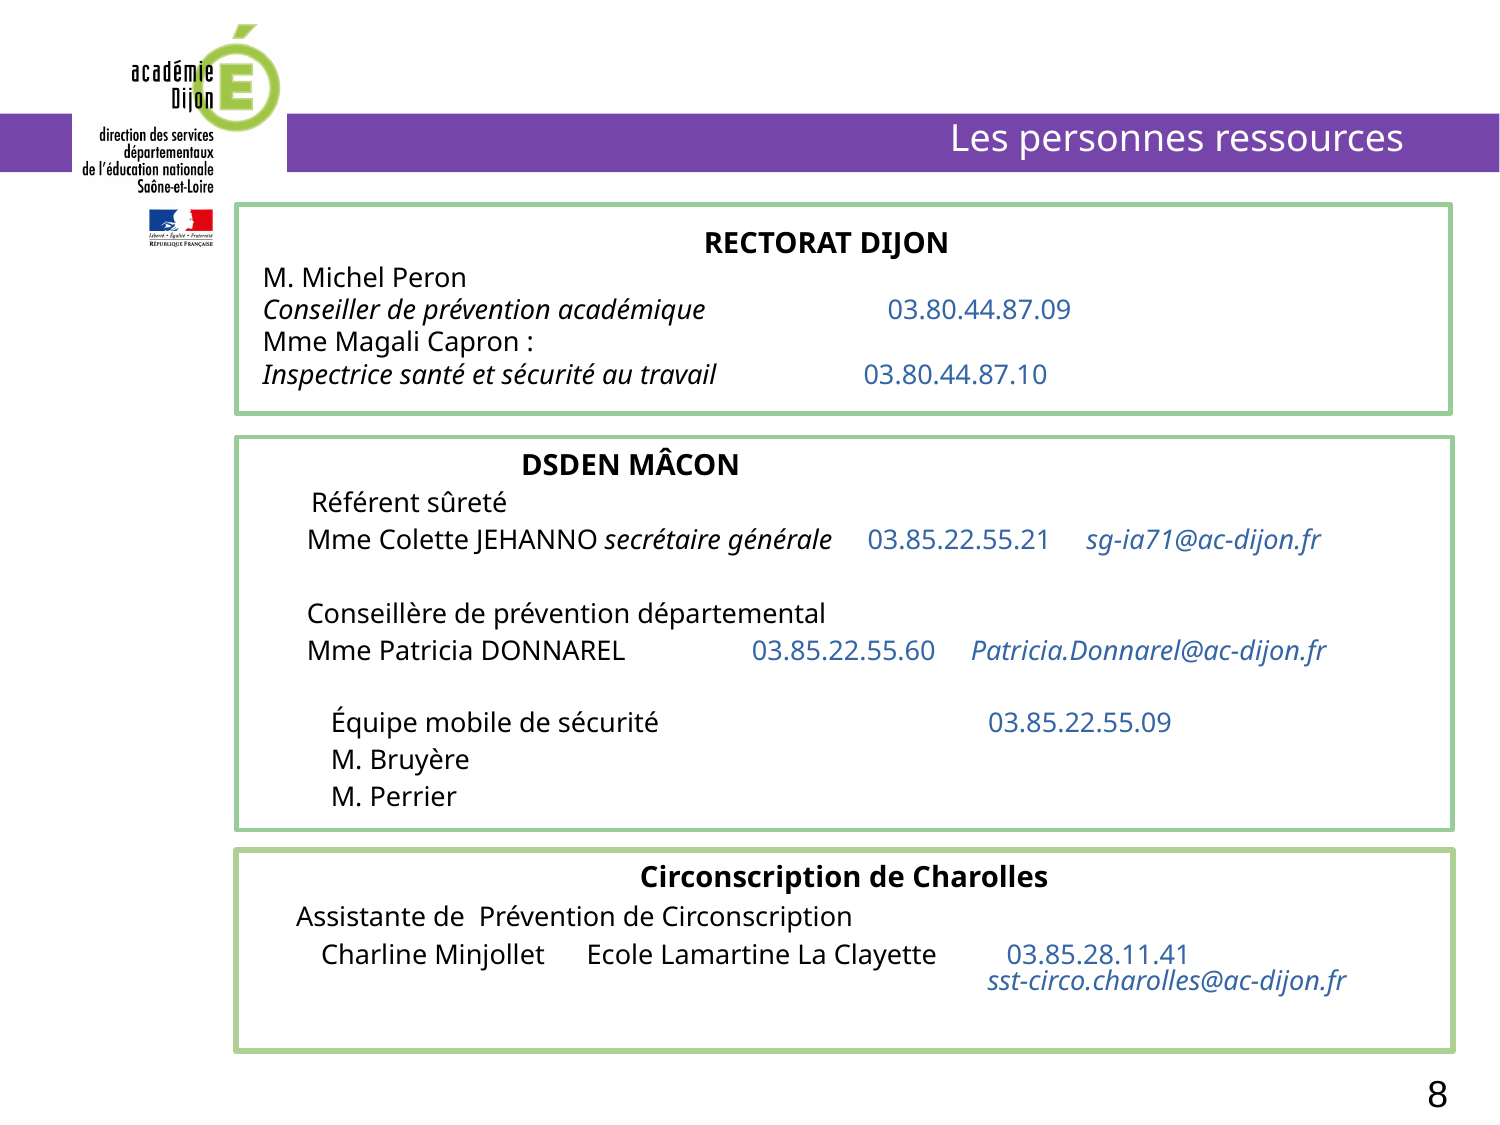

Les personnes ressources
 RECTORAT DIJON
M. Michel Peron
Conseiller de prévention académique 03.80.44.87.09
Mme Magali Capron :
Inspectrice santé et sécurité au travail 03.80.44.87.10
 DSDEN MÂCON
 Référent sûreté
 Mme Colette JEHANNO secrétaire générale 03.85.22.55.21 sg-ia71@ac-dijon.fr
 Conseillère de prévention départemental
 Mme Patricia DONNAREL 03.85.22.55.60 Patricia.Donnarel@ac-dijon.fr
Équipe mobile de sécurité 03.85.22.55.09
M. Bruyère
M. Perrier
Circonscription de Charolles
 Assistante de Prévention de Circonscription
 Charline Minjollet Ecole Lamartine La Clayette 03.85.28.11.41
 sst-circo.charolles@ac-dijon.fr